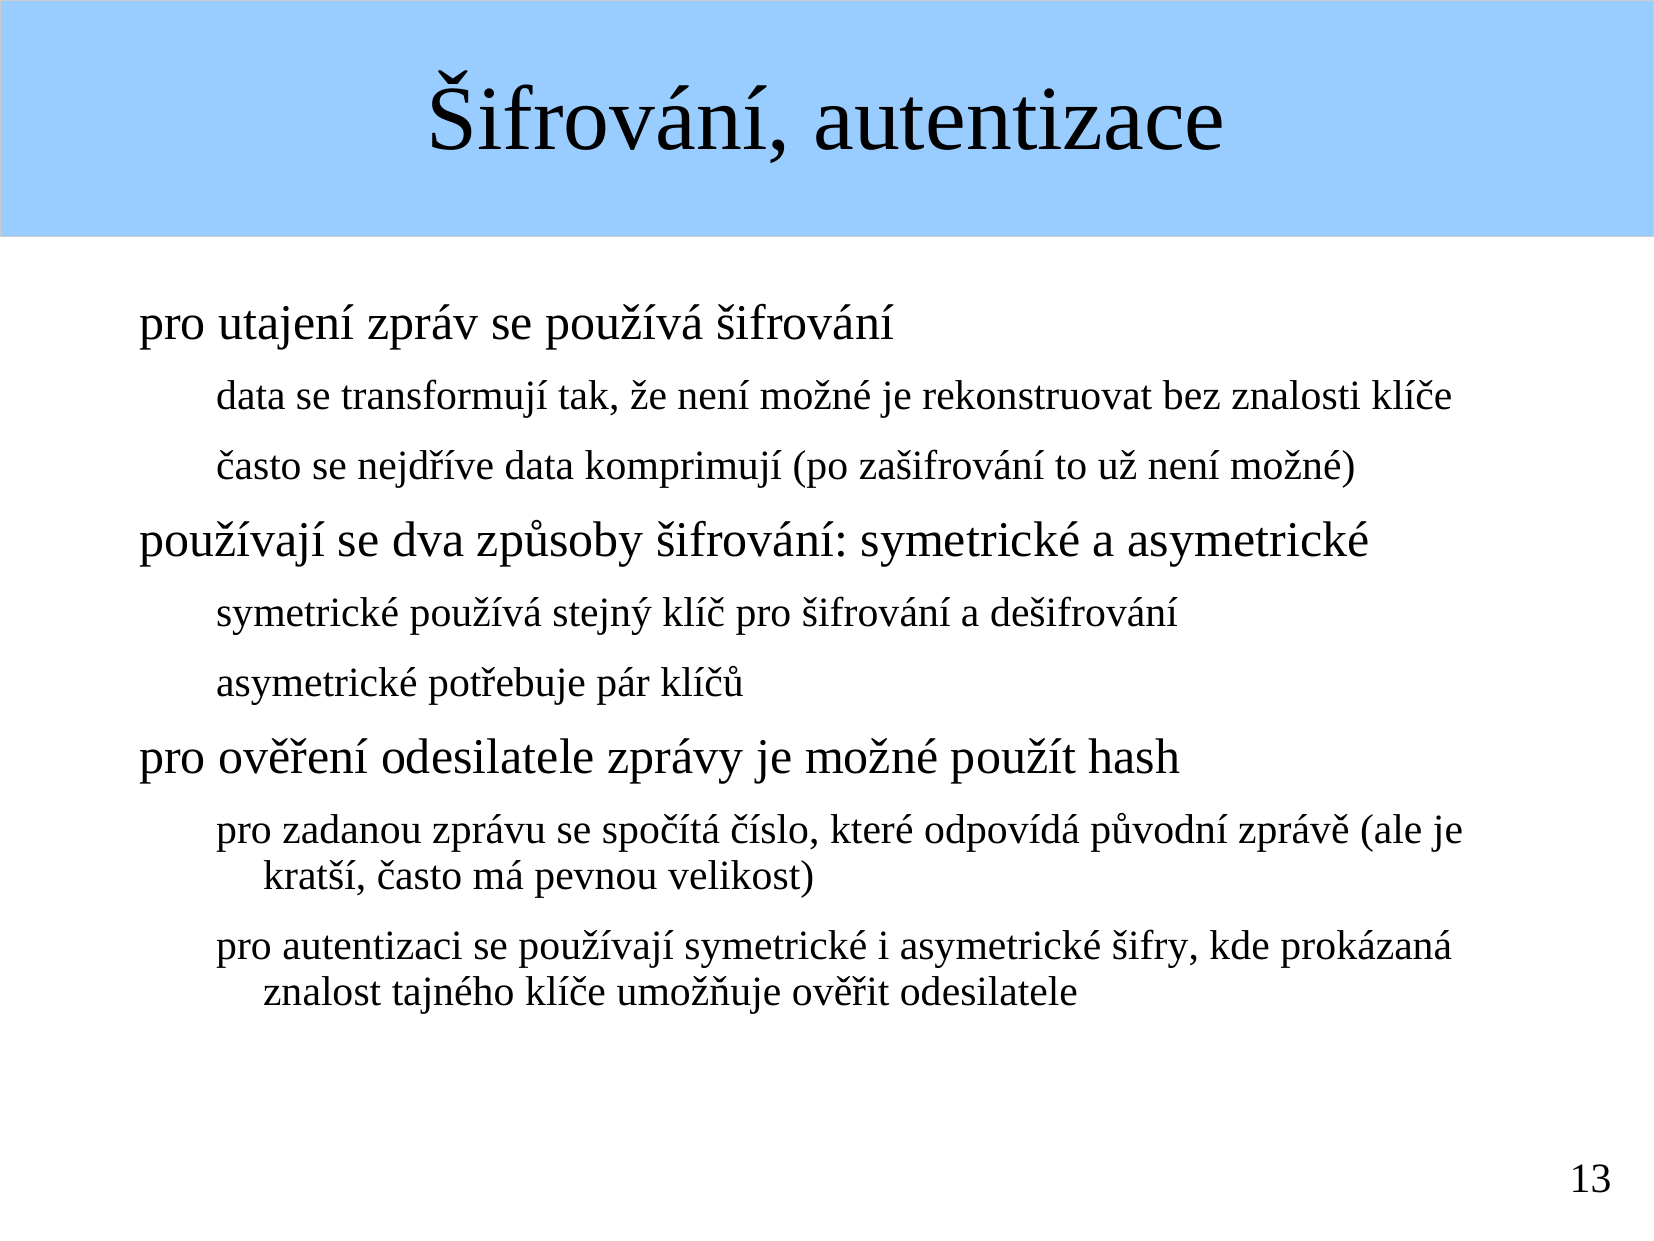

# Šifrování, autentizace
pro utajení zpráv se používá šifrování
data se transformují tak, že není možné je rekonstruovat bez znalosti klíče
často se nejdříve data komprimují (po zašifrování to už není možné)
používají se dva způsoby šifrování: symetrické a asymetrické
symetrické používá stejný klíč pro šifrování a dešifrování
asymetrické potřebuje pár klíčů
pro ověření odesilatele zprávy je možné použít hash
pro zadanou zprávu se spočítá číslo, které odpovídá původní zprávě (ale je kratší, často má pevnou velikost)
pro autentizaci se používají symetrické i asymetrické šifry, kde prokázaná znalost tajného klíče umožňuje ověřit odesilatele